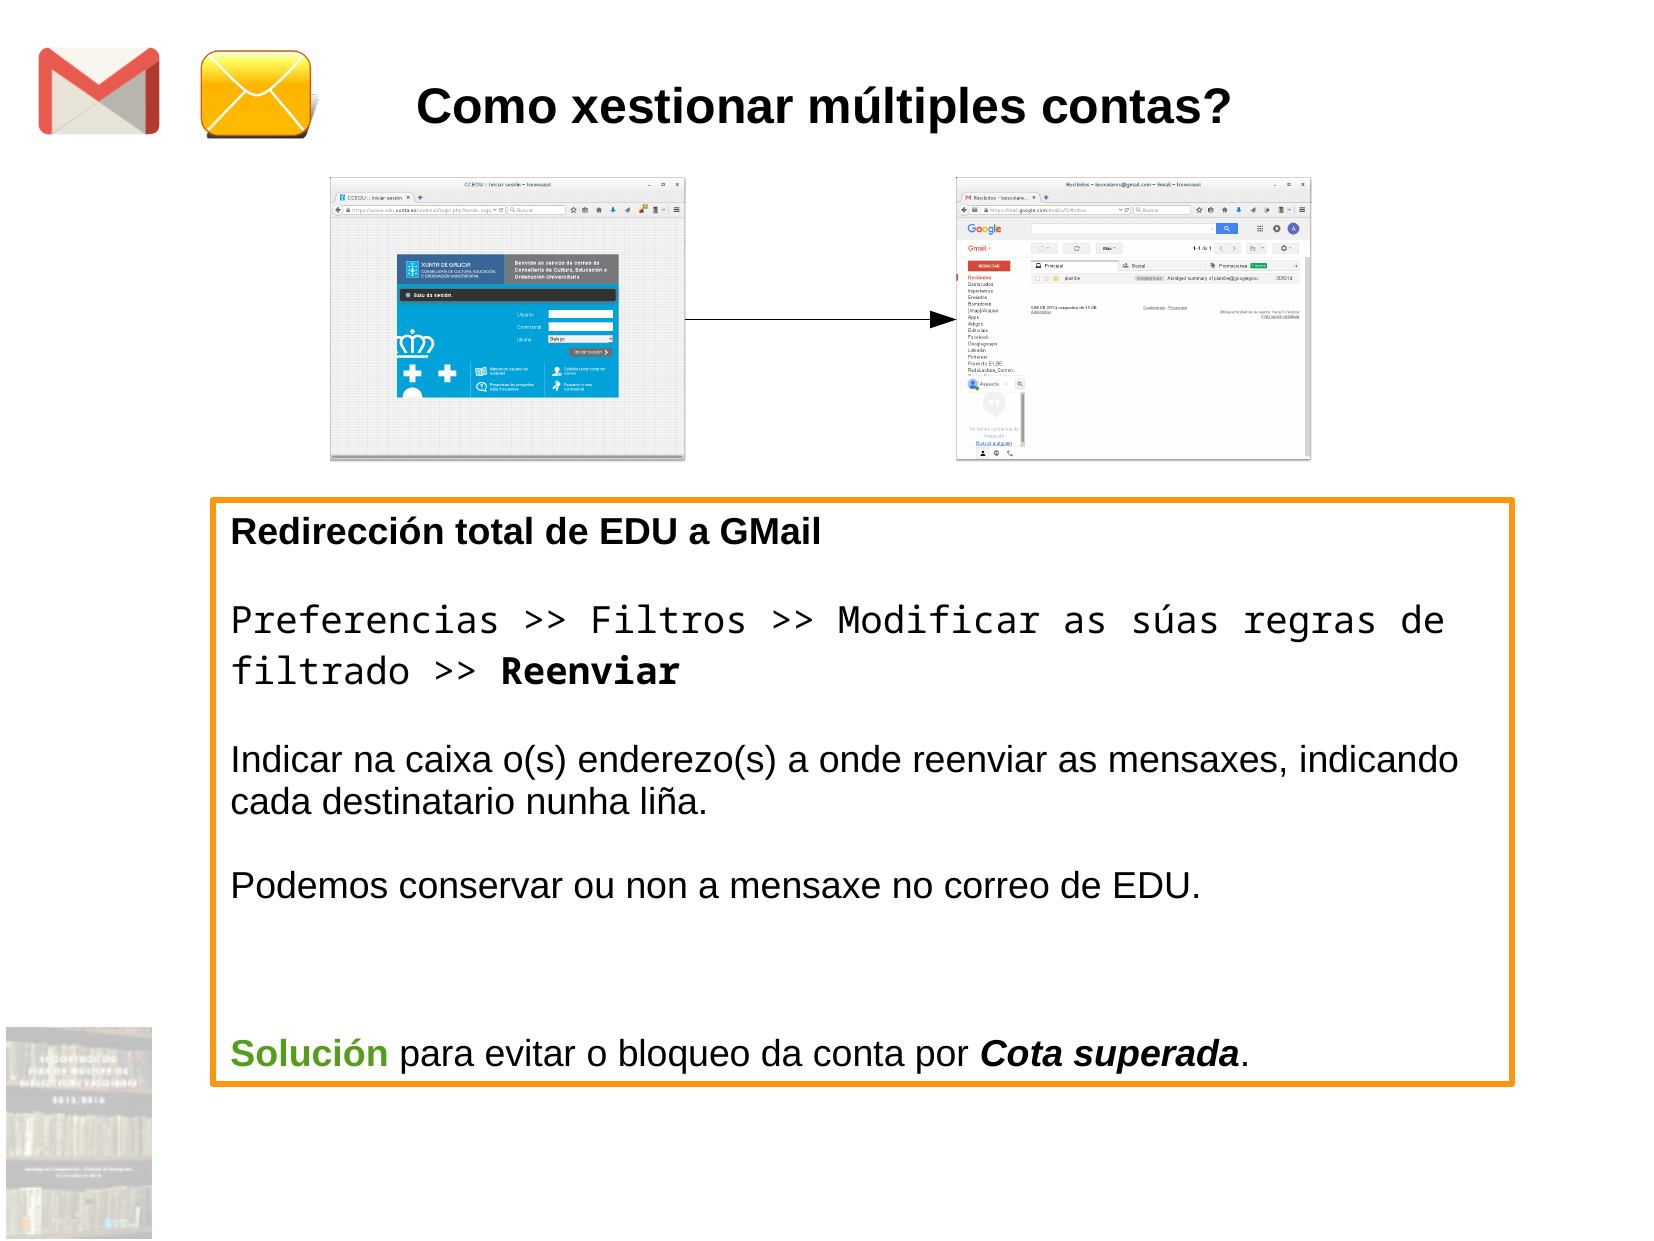

Como xestionar múltiples contas?
Redirección total de EDU a GMail
Preferencias >> Filtros >> Modificar as súas regras de filtrado >> Reenviar
Indicar na caixa o(s) enderezo(s) a onde reenviar as mensaxes, indicando cada destinatario nunha liña.
Podemos conservar ou non a mensaxe no correo de EDU.
Solución para evitar o bloqueo da conta por Cota superada.